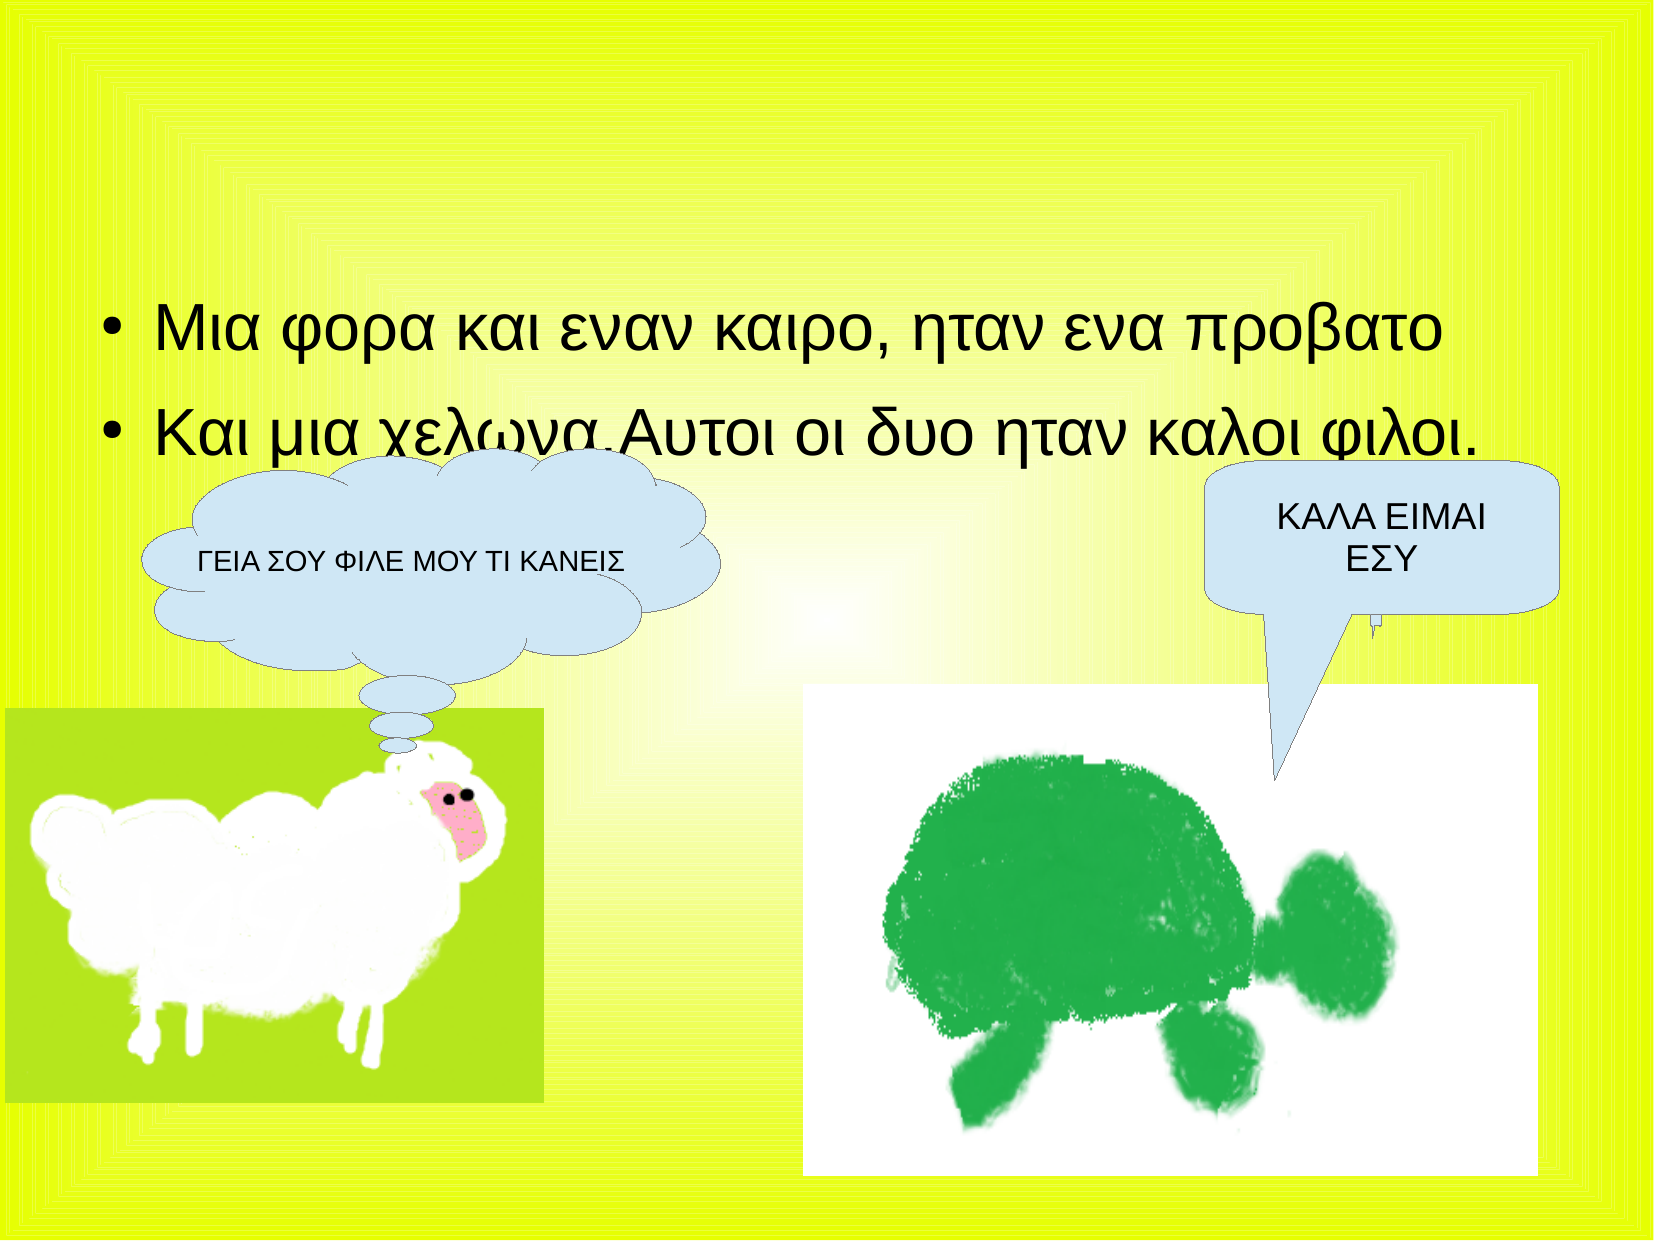

#
Μια φορα και εναν καιρο, ηταν ενα προβατο
Και μια χελωνα.Αυτοι οι δυο ηταν καλοι φιλοι.
ΓΕΙΑ ΣΟΥ ΦΙΛΕ ΜΟΥ ΤΙ ΚΑΝΕΙΣ
ΚΑΛΑ ΕΙΜΑΙ
ΕΣΥ